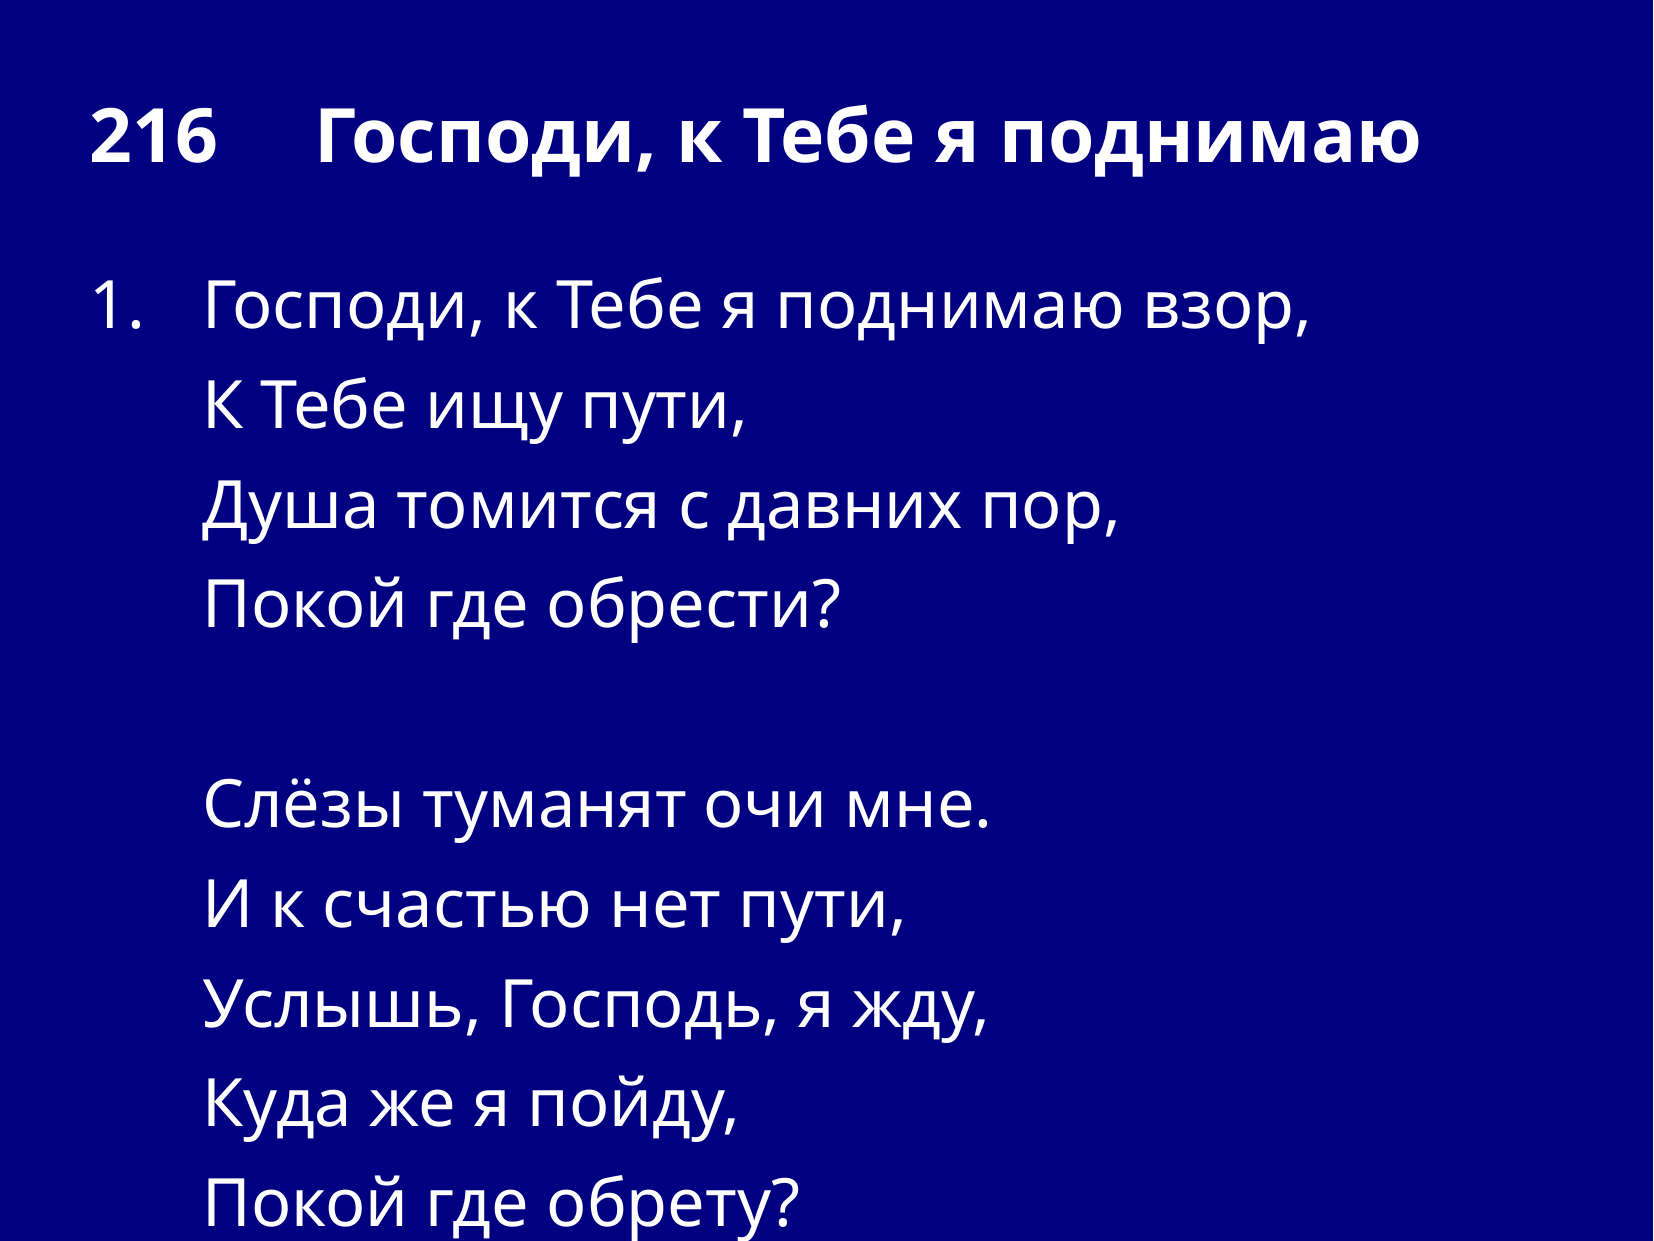

216	Господи, к Тебе я поднимаю
1.	Господи, к Тебе я поднимаю взор,
	К Тебе ищу пути,
	Душа томится с давних пор,
	Покой где обрести?
	Слёзы туманят очи мне.
	И к счастью нет пути,
	Услышь, Господь, я жду,
	Куда же я пойду,
	Покой где обрету?